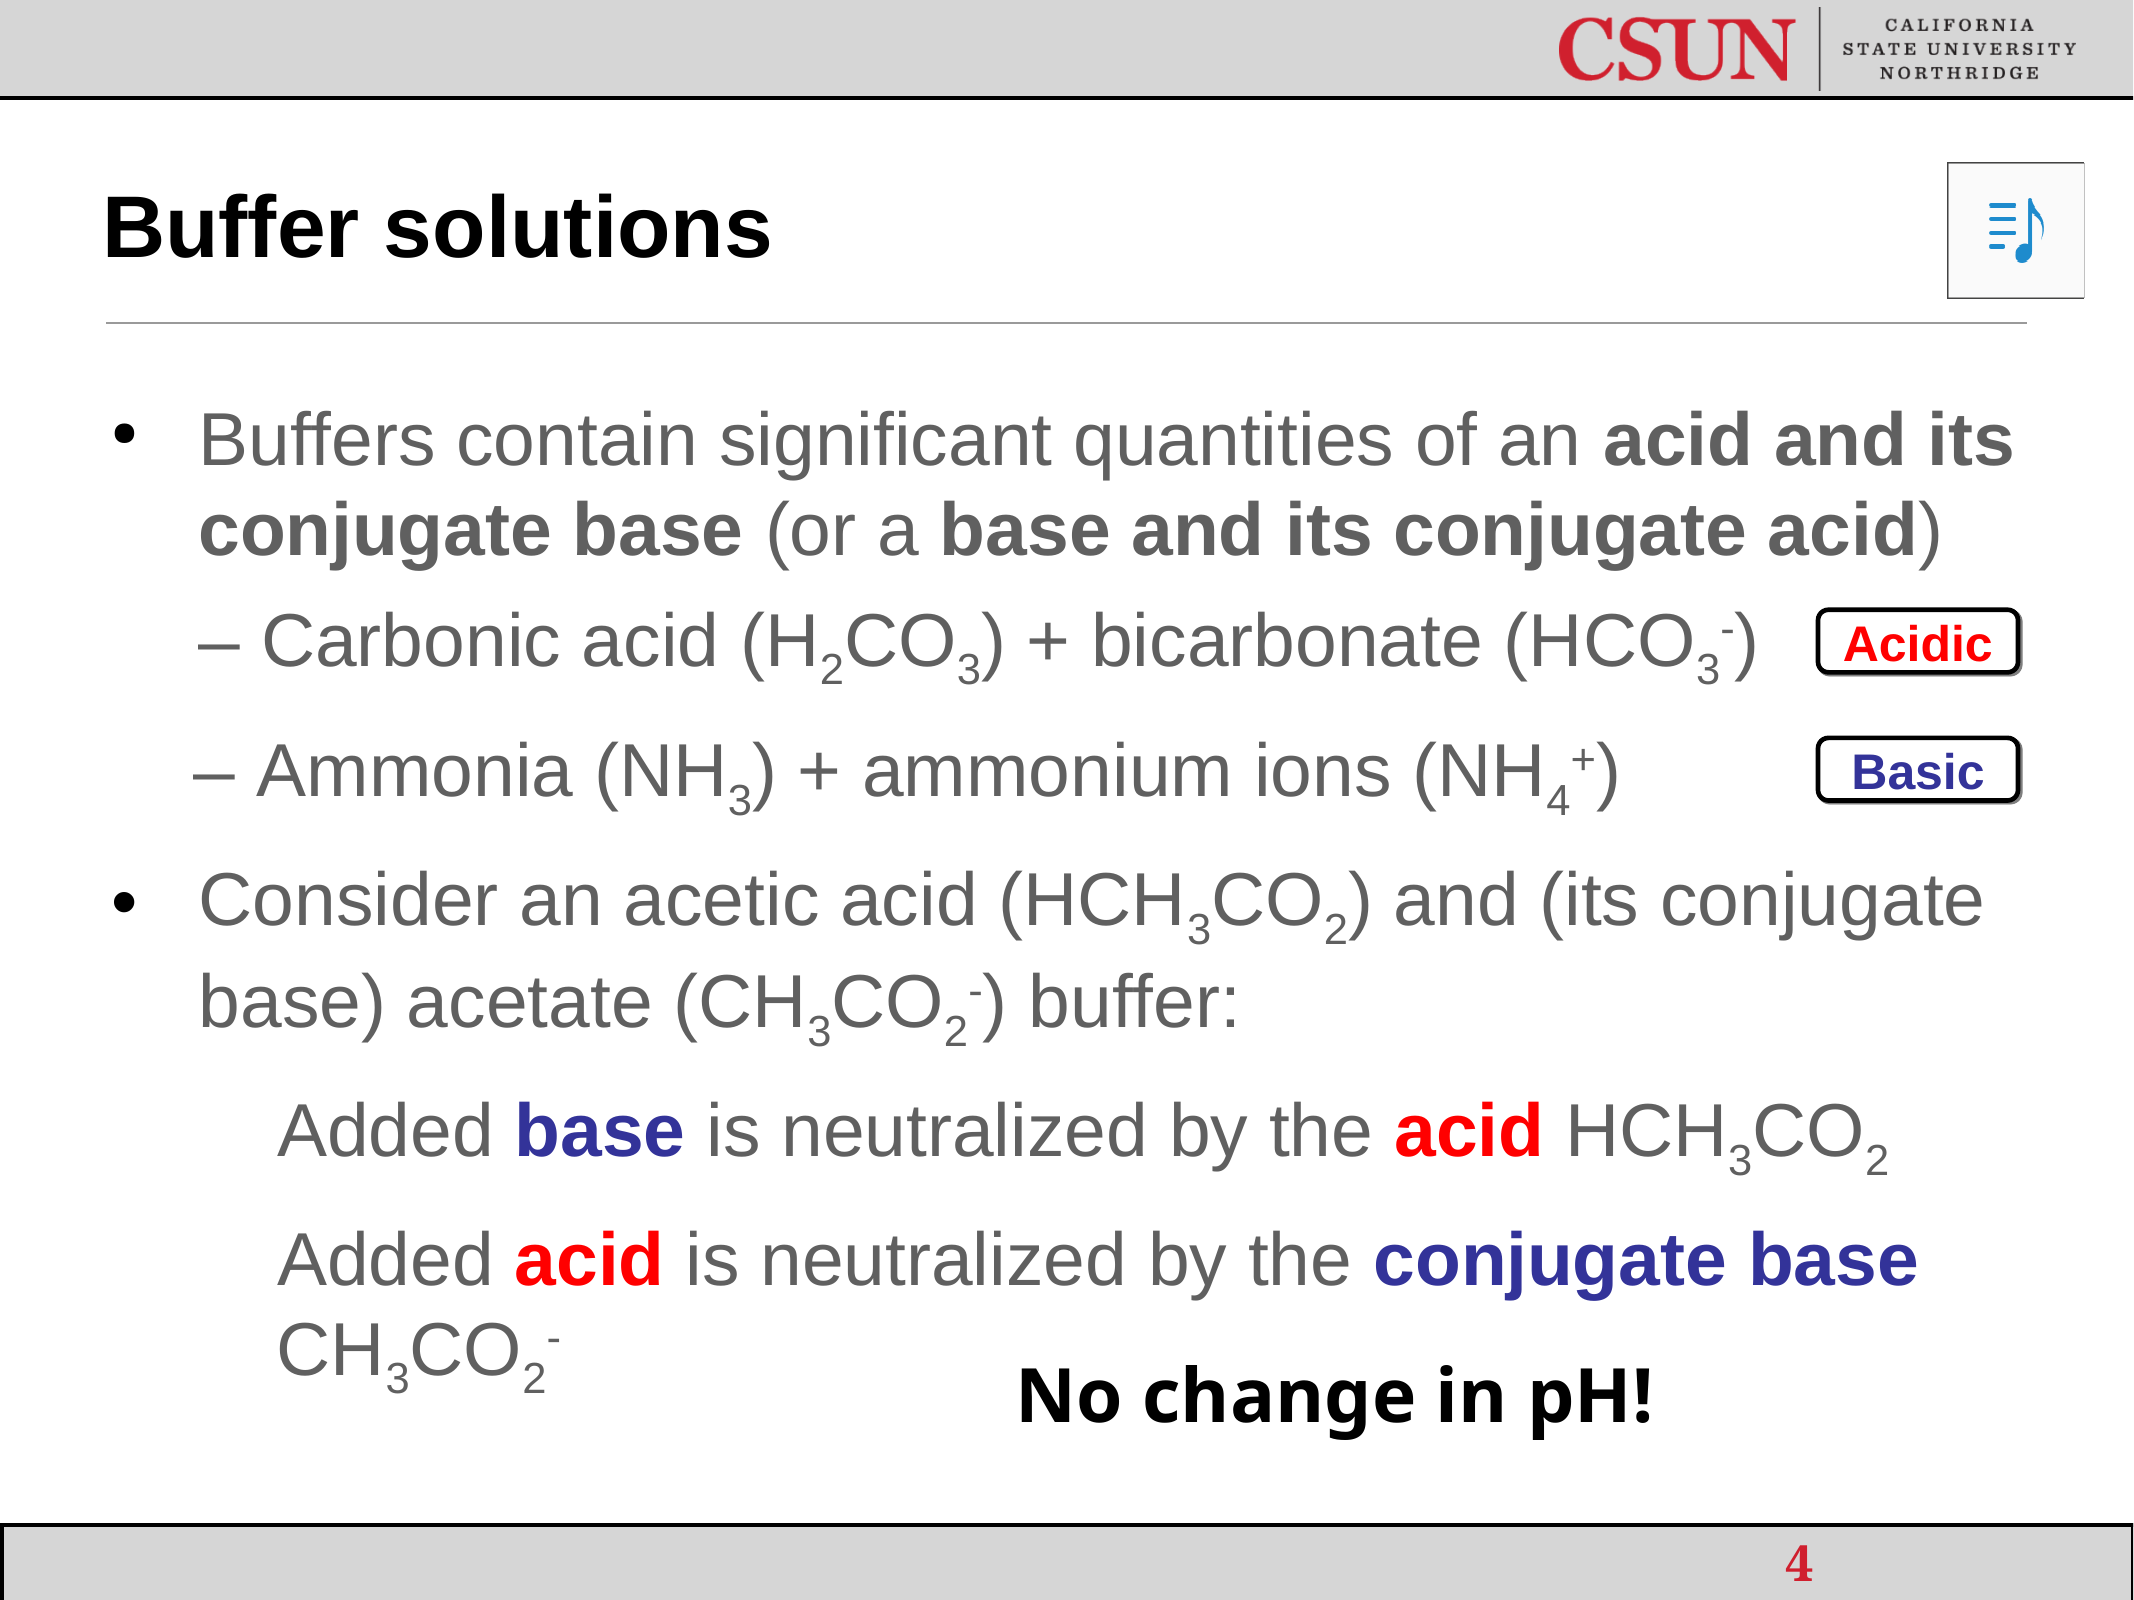

# Buffer solutions
Buffers contain significant quantities of an acid and its conjugate base (or a base and its conjugate acid)
– Carbonic acid (H2CO3) + bicarbonate (HCO3-)
 – Ammonia (NH3) + ammonium ions (NH4+)
Consider an acetic acid (HCH3CO2) and (its conjugate base) acetate (CH3CO2-) buffer:
 Added base is neutralized by the acid HCH3CO2
 Added acid is neutralized by the conjugate base CH3CO2-
Acidic
Basic
No change in pH!
4